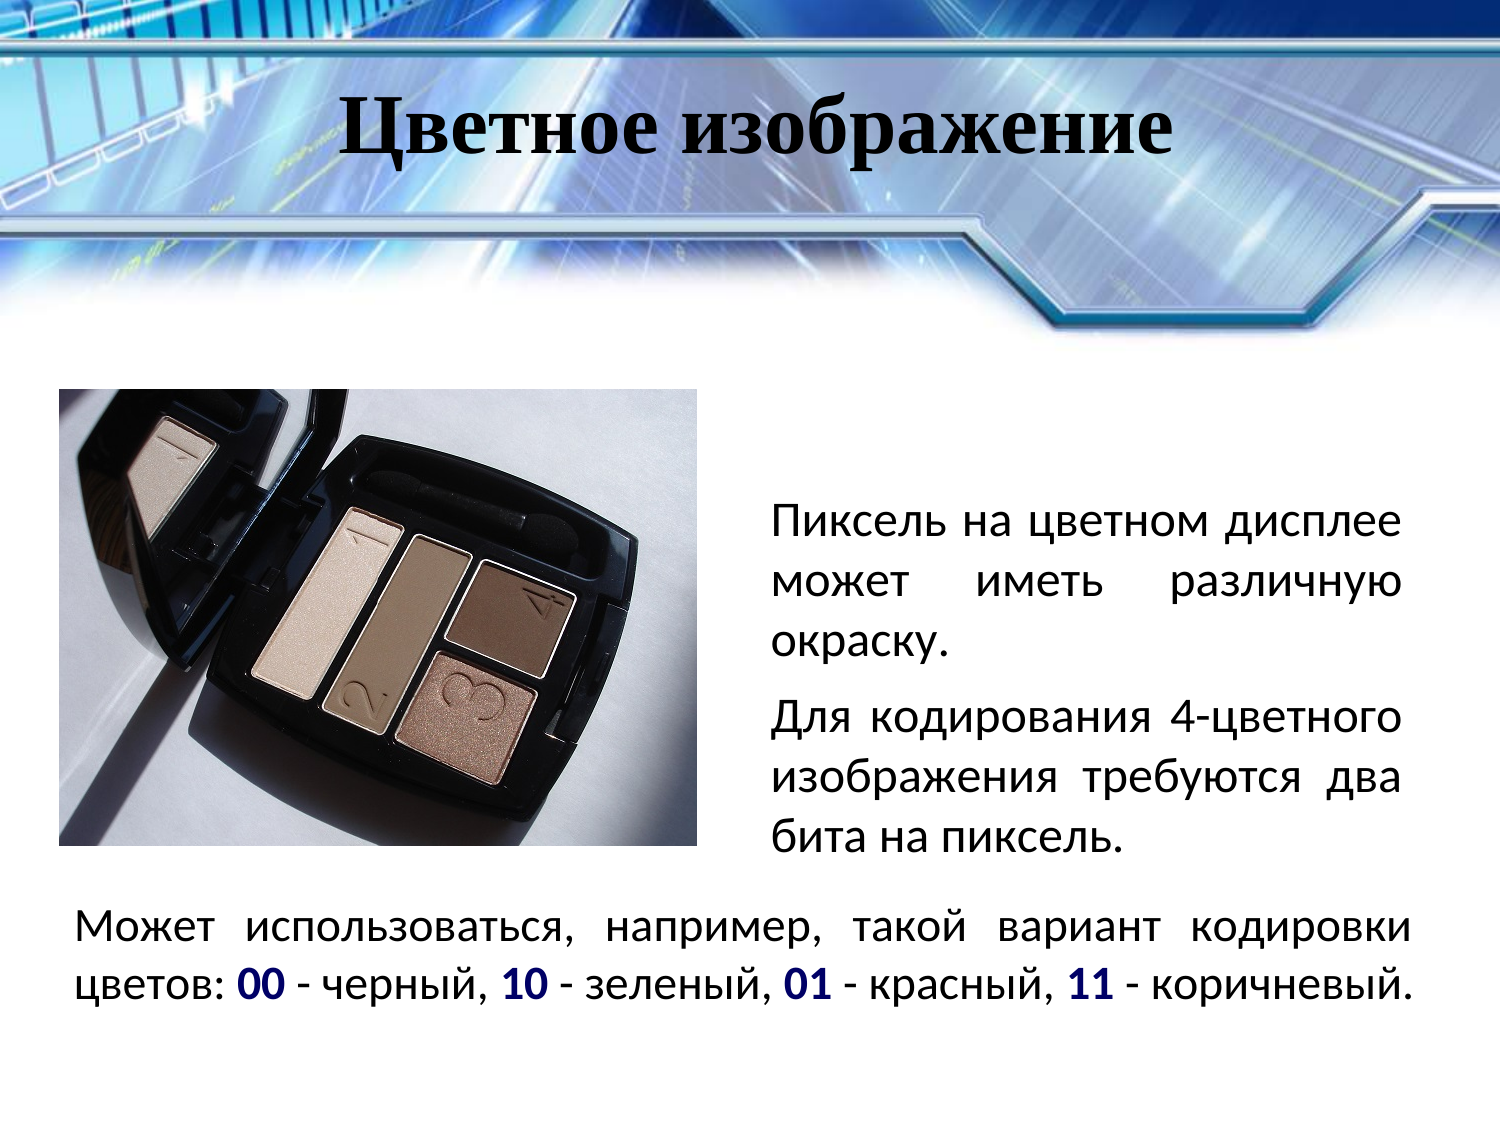

Цветное изображение
# Пиксель на цветном дисплее может иметь различную окраску.
Для кодирования 4-цветного изображения требуются два бита на пиксель.
Может использоваться, например, такой вариант кодировки цветов: 00 - черный, 10 - зеленый, 01 - красный, 11 - коричневый.